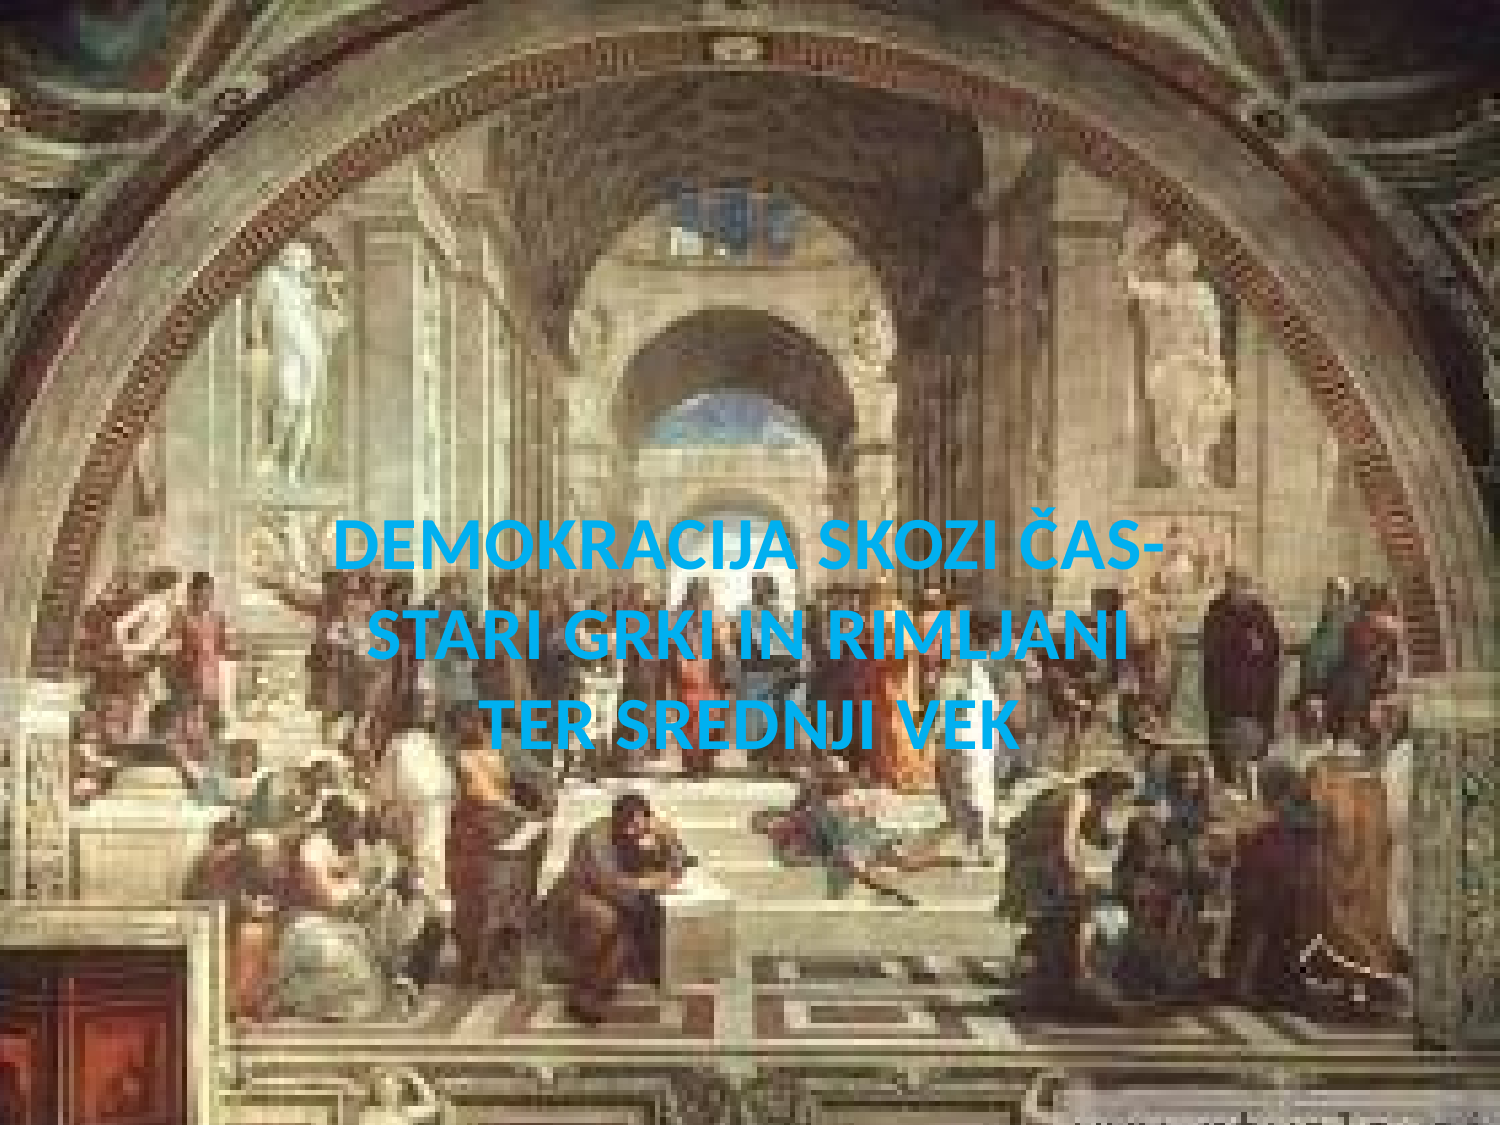

DEMOKRACIJA SKOZI ČAS-
STARI GRKI IN RIMLJANI
TER SREDNJI VEK
#